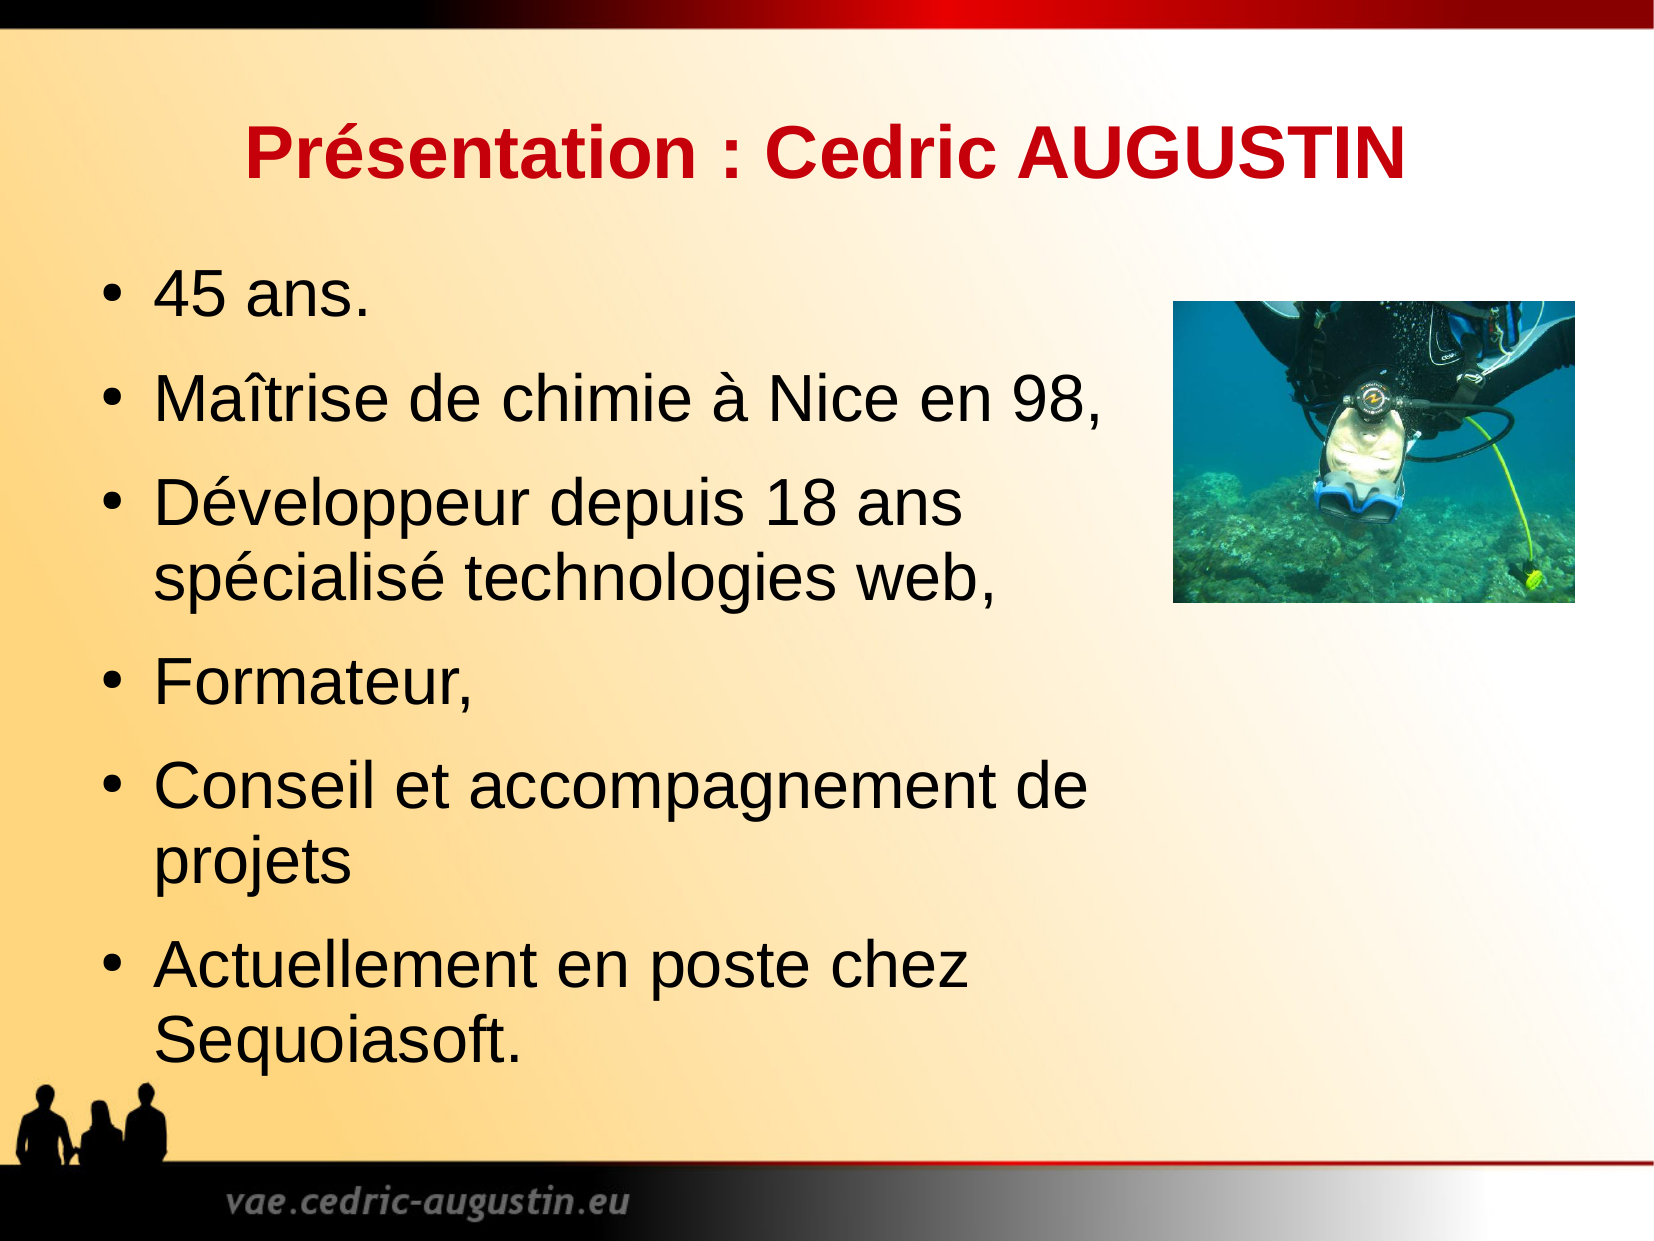

# Présentation : Cedric AUGUSTIN
45 ans.
Maîtrise de chimie à Nice en 98,
Développeur depuis 18 ans spécialisé technologies web,
Formateur,
Conseil et accompagnement de projets
Actuellement en poste chez Sequoiasoft.